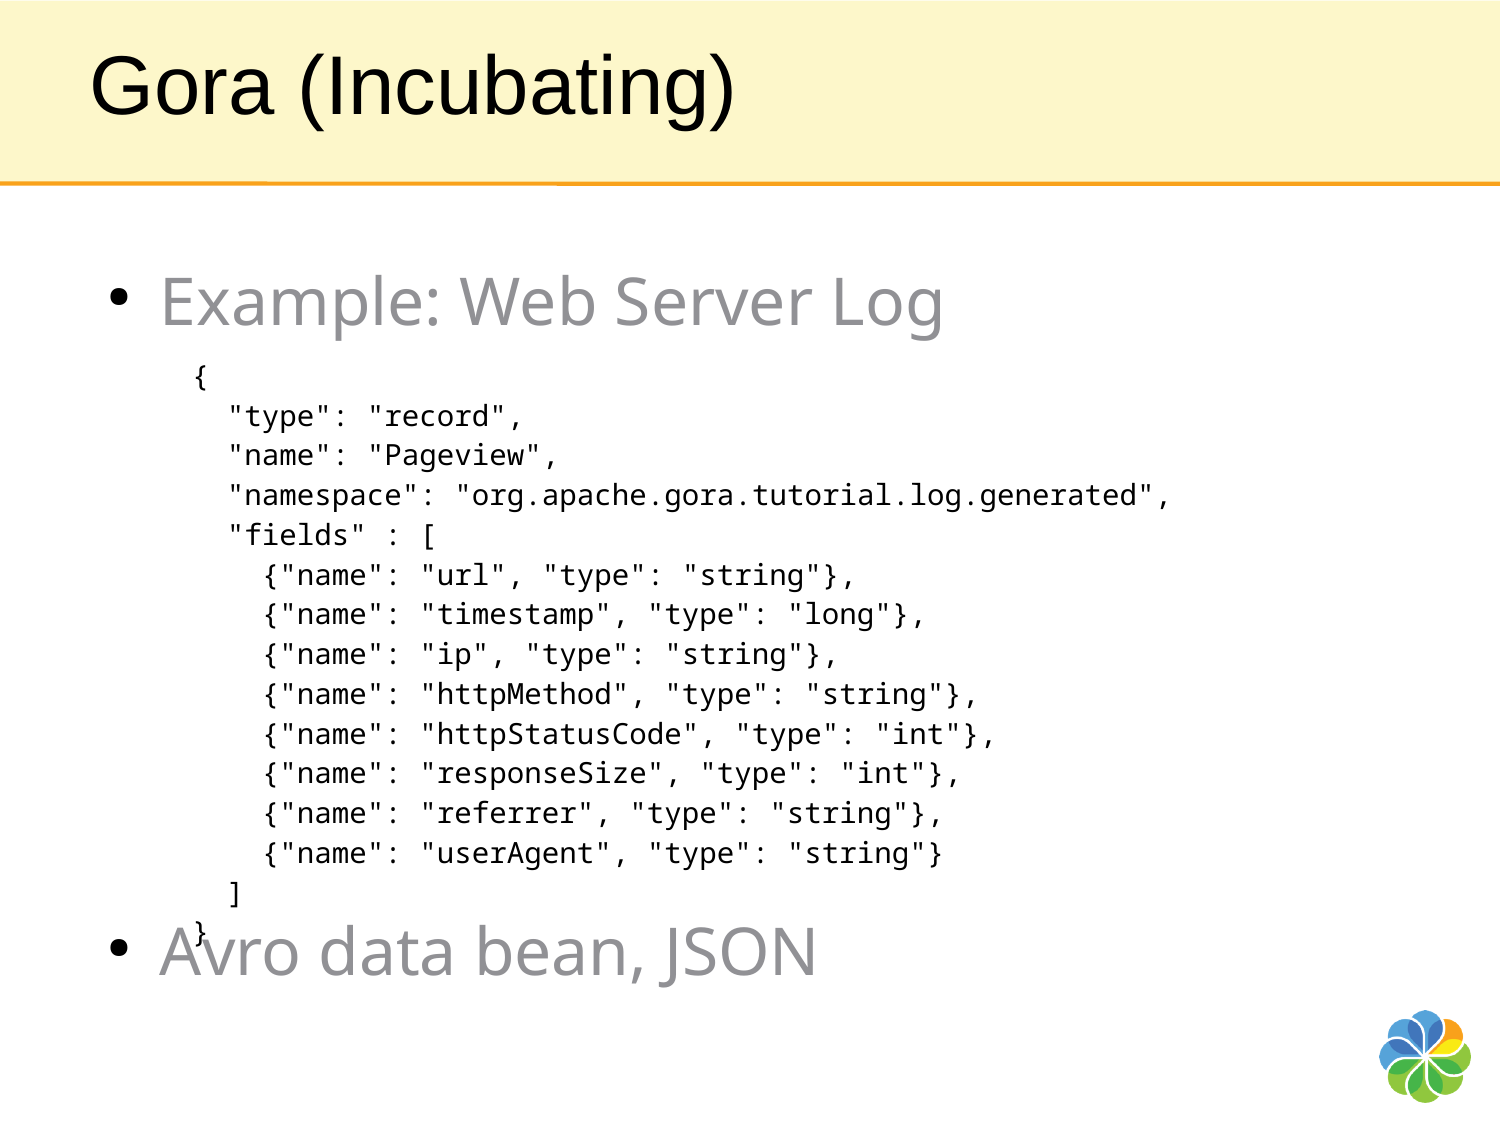

# Gora (Incubating)
Example: Web Server Log
Avro data bean, JSON
{
 "type": "record",
 "name": "Pageview",
 "namespace": "org.apache.gora.tutorial.log.generated",
 "fields" : [
 {"name": "url", "type": "string"},
 {"name": "timestamp", "type": "long"},
 {"name": "ip", "type": "string"},
 {"name": "httpMethod", "type": "string"},
 {"name": "httpStatusCode", "type": "int"},
 {"name": "responseSize", "type": "int"},
 {"name": "referrer", "type": "string"},
 {"name": "userAgent", "type": "string"}
 ]
}